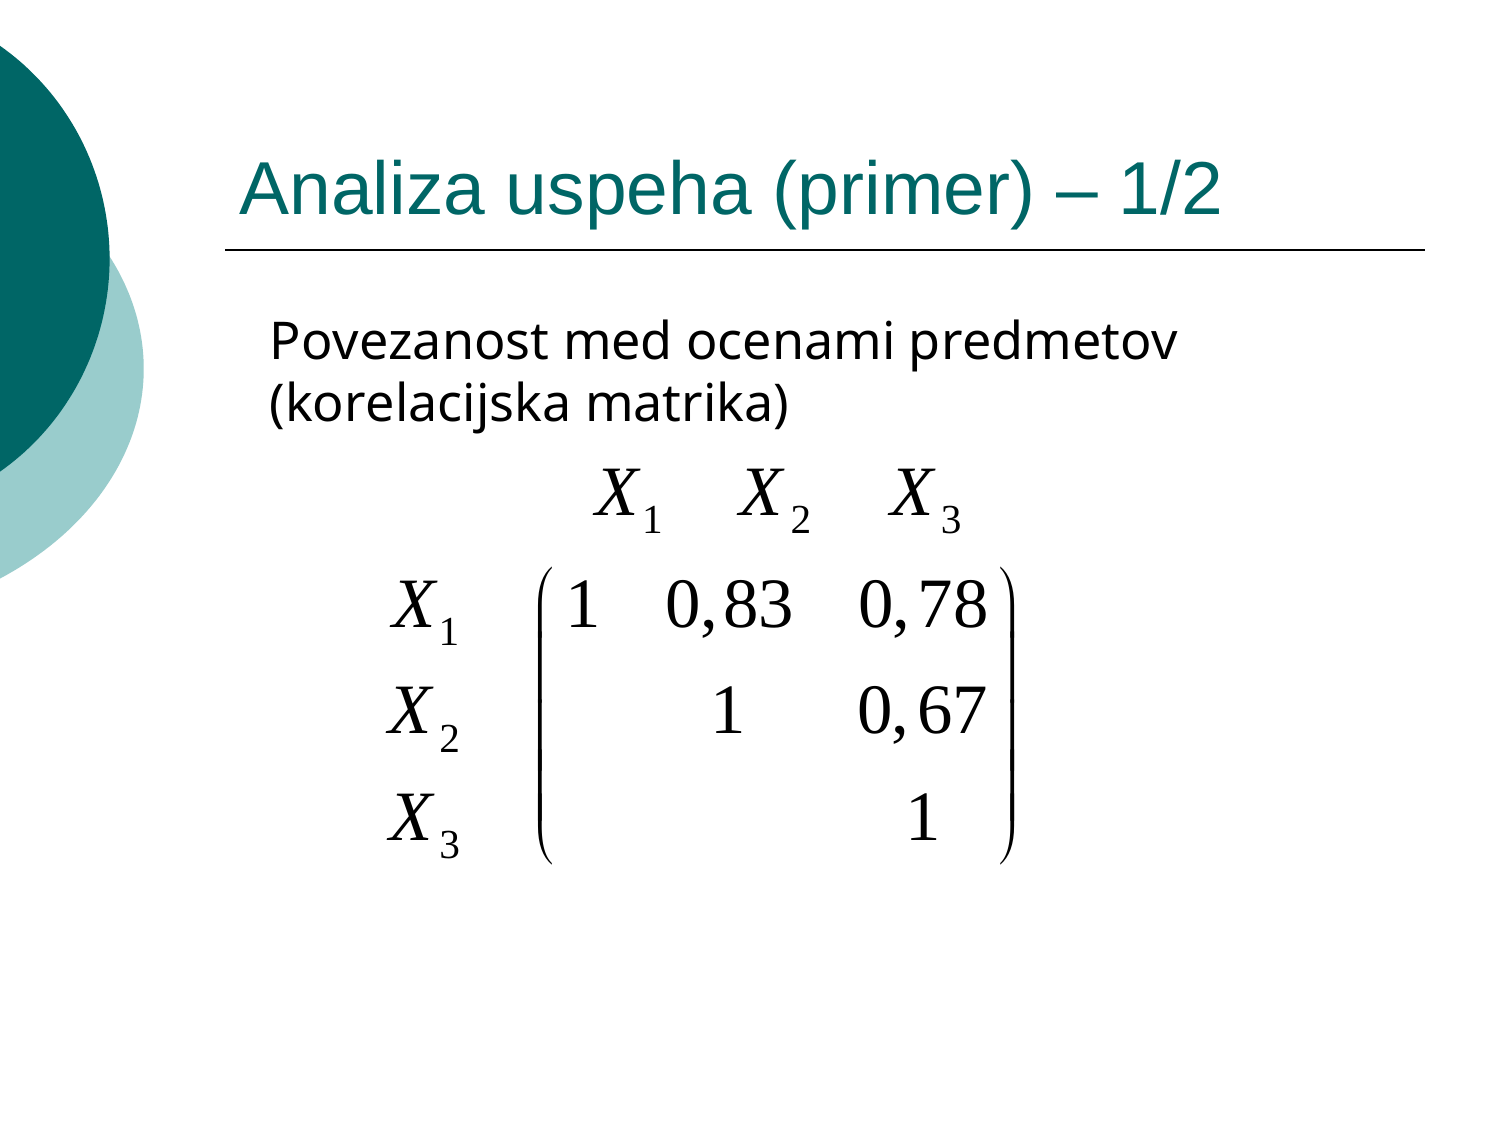

# Analiza uspeha (primer) – 1/2
Povezanost med ocenami predmetov (korelacijska matrika)